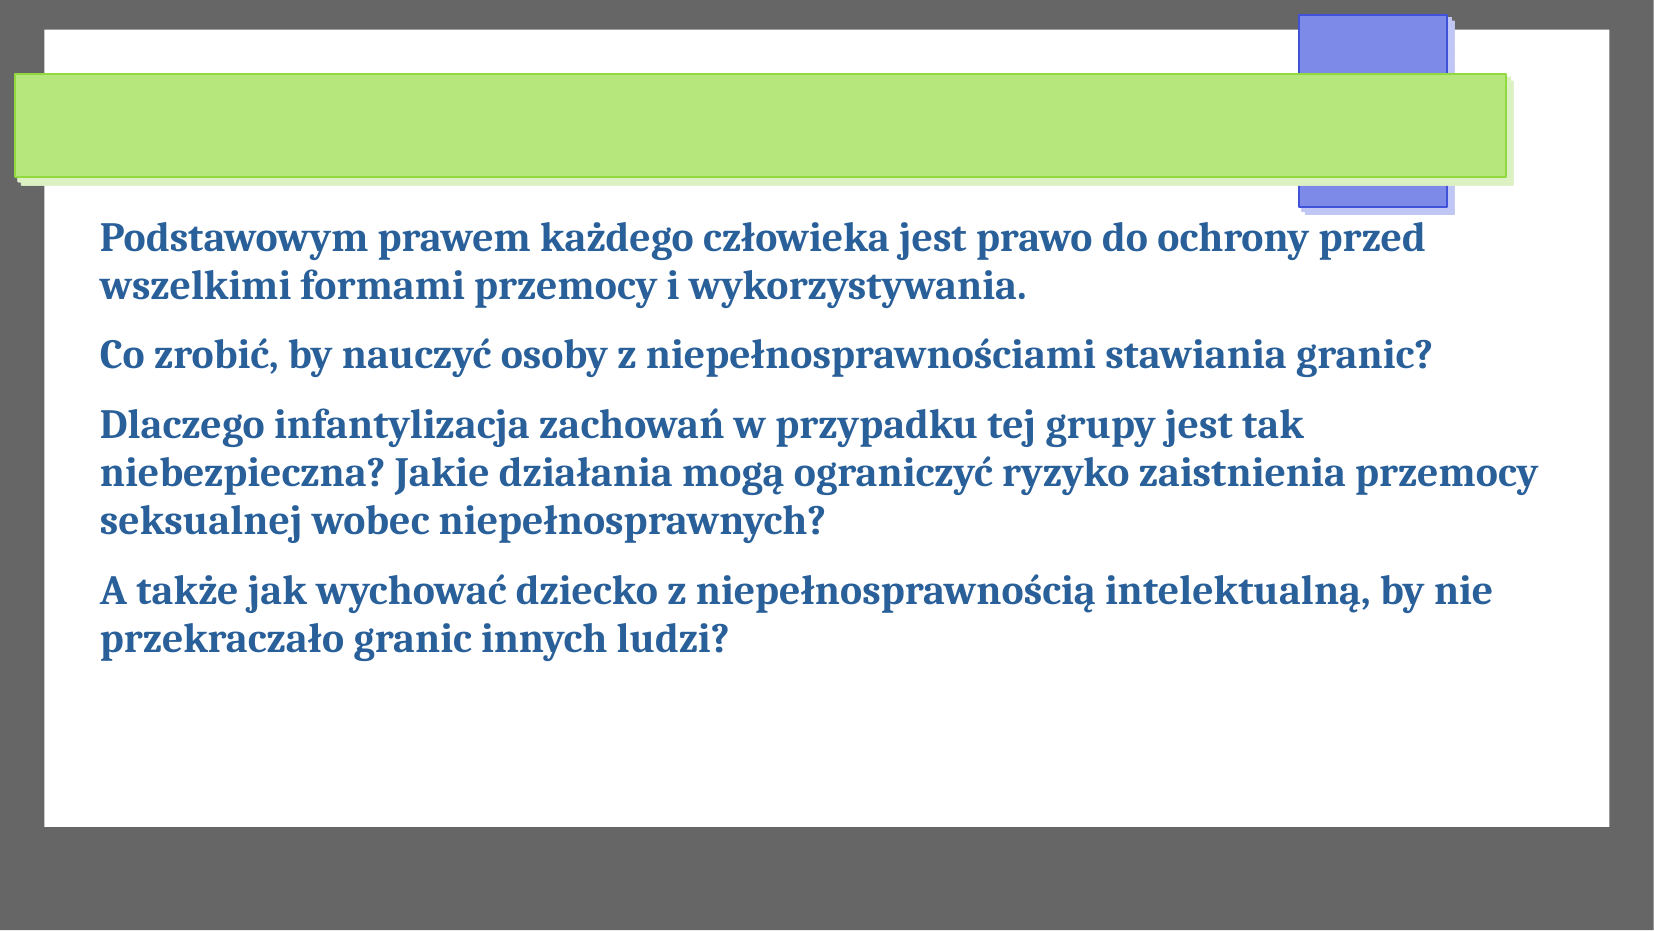

# Podstawowym prawem każdego człowieka jest prawo do ochrony przed wszelkimi formami przemocy i wykorzystywania.
Co zrobić, by nauczyć osoby z niepełnosprawnościami stawiania granic?
Dlaczego infantylizacja zachowań w przypadku tej grupy jest tak niebezpieczna? Jakie działania mogą ograniczyć ryzyko zaistnienia przemocy seksualnej wobec niepełnosprawnych?
A także jak wychować dziecko z niepełnosprawnością intelektualną, by nie przekraczało granic innych ludzi?